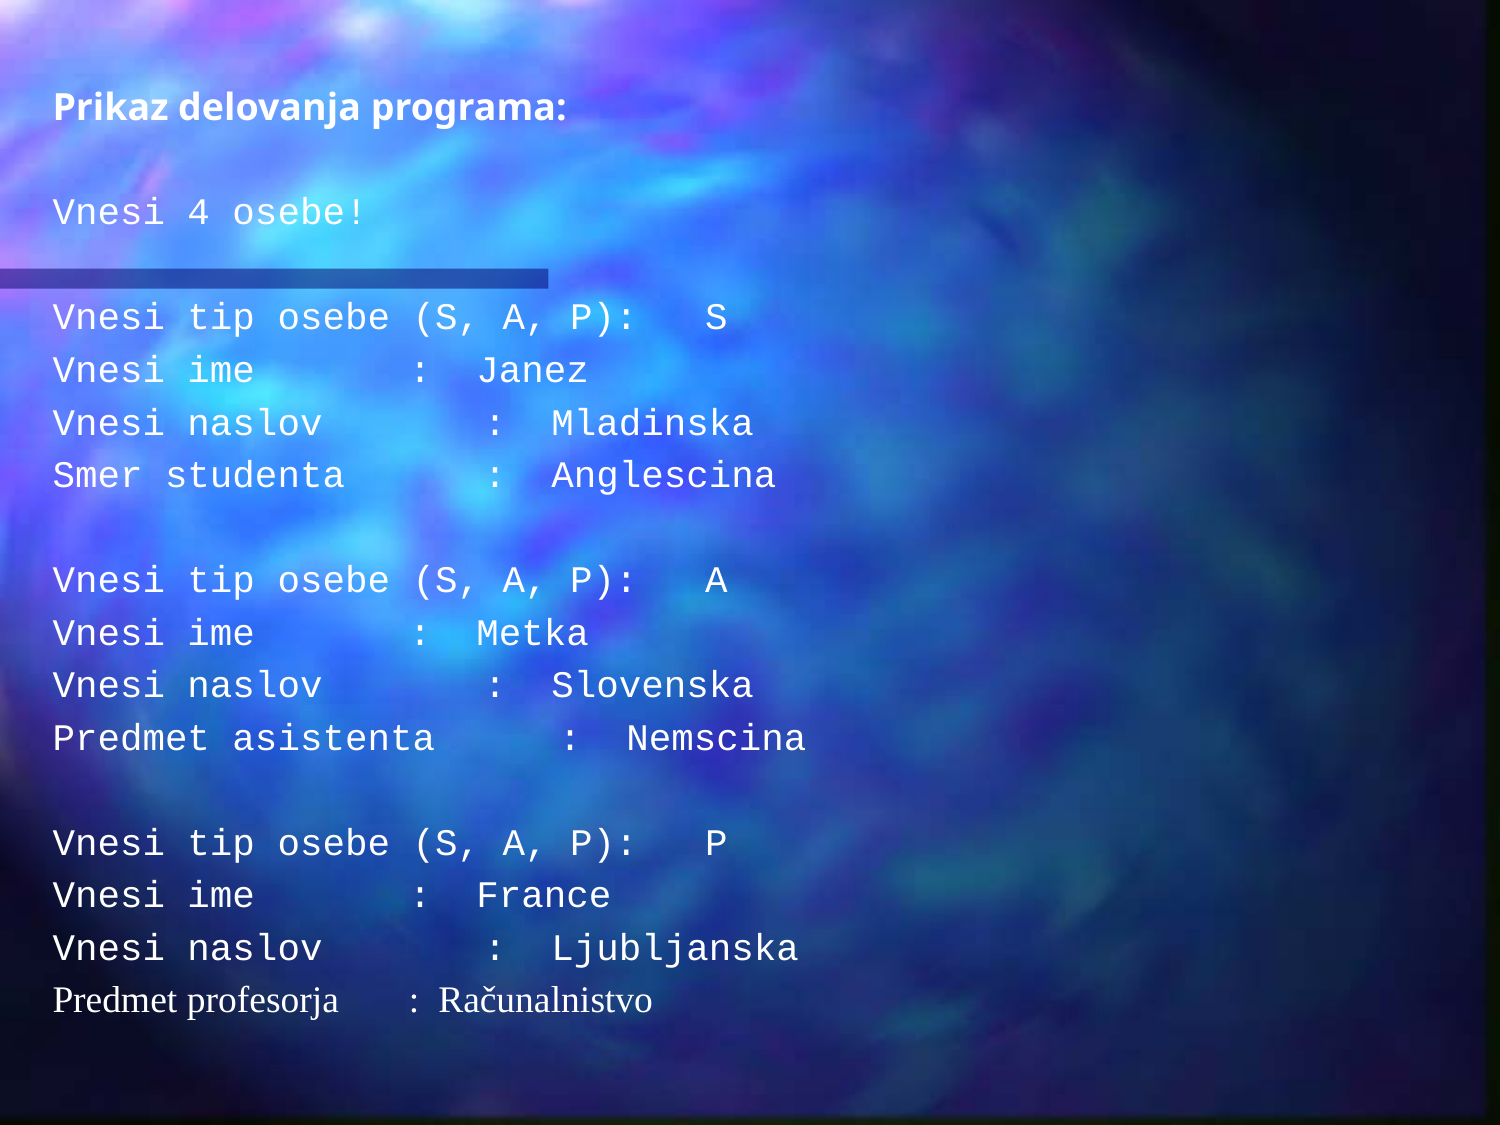

# Prikaz delovanja programa:
Vnesi 4 osebe!
Vnesi tip osebe (S, A, P): S
Vnesi ime			: Janez
Vnesi naslov			: Mladinska
Smer studenta		: Anglescina
Vnesi tip osebe (S, A, P): A
Vnesi ime			: Metka
Vnesi naslov			: Slovenska
Predmet asistenta		: Nemscina
Vnesi tip osebe (S, A, P): P
Vnesi ime			: France
Vnesi naslov			: Ljubljanska
Predmet profesorja	: Računalnistvo